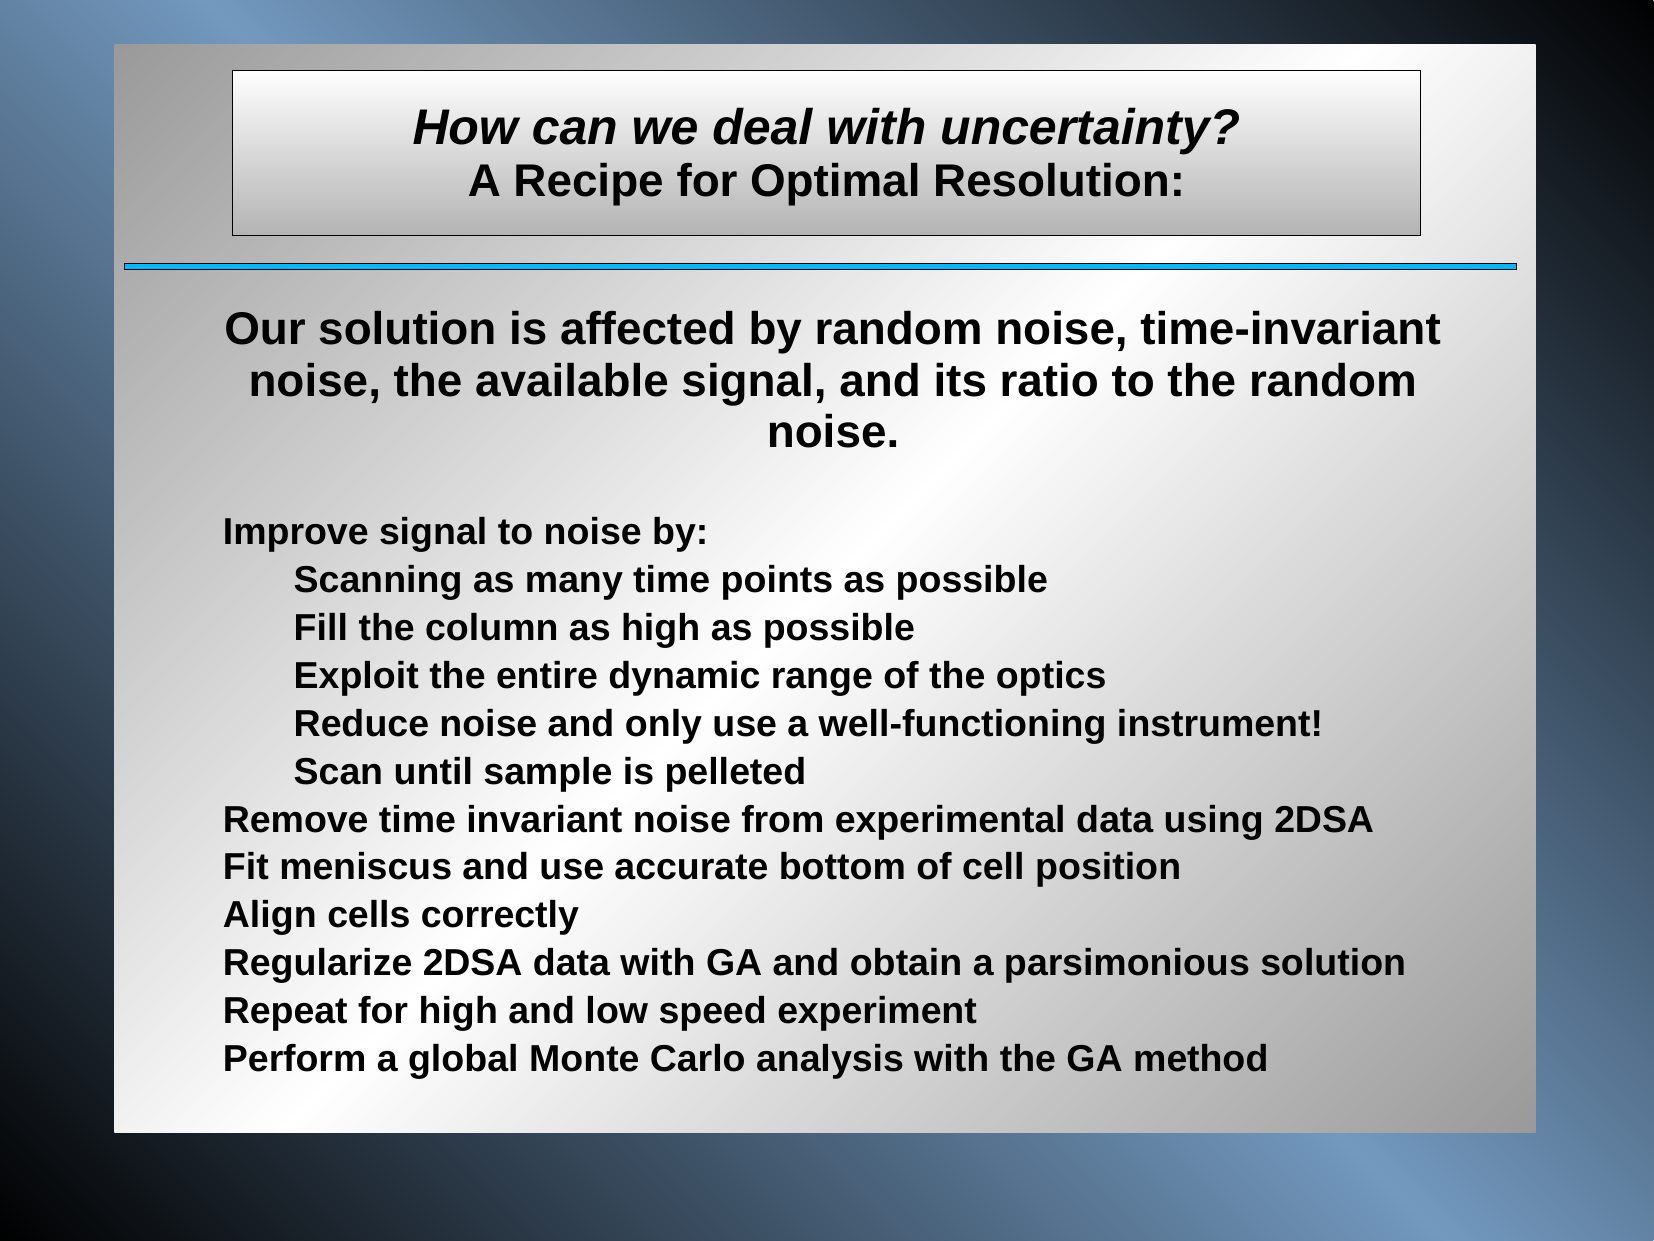

How can we deal with uncertainty?
A Recipe for Optimal Resolution:
Our solution is affected by random noise, time-invariant noise, the available signal, and its ratio to the random noise.
Improve signal to noise by:
Scanning as many time points as possible
Fill the column as high as possible
Exploit the entire dynamic range of the optics
Reduce noise and only use a well-functioning instrument!
Scan until sample is pelleted
Remove time invariant noise from experimental data using 2DSA
Fit meniscus and use accurate bottom of cell position
Align cells correctly
Regularize 2DSA data with GA and obtain a parsimonious solution
Repeat for high and low speed experiment
Perform a global Monte Carlo analysis with the GA method